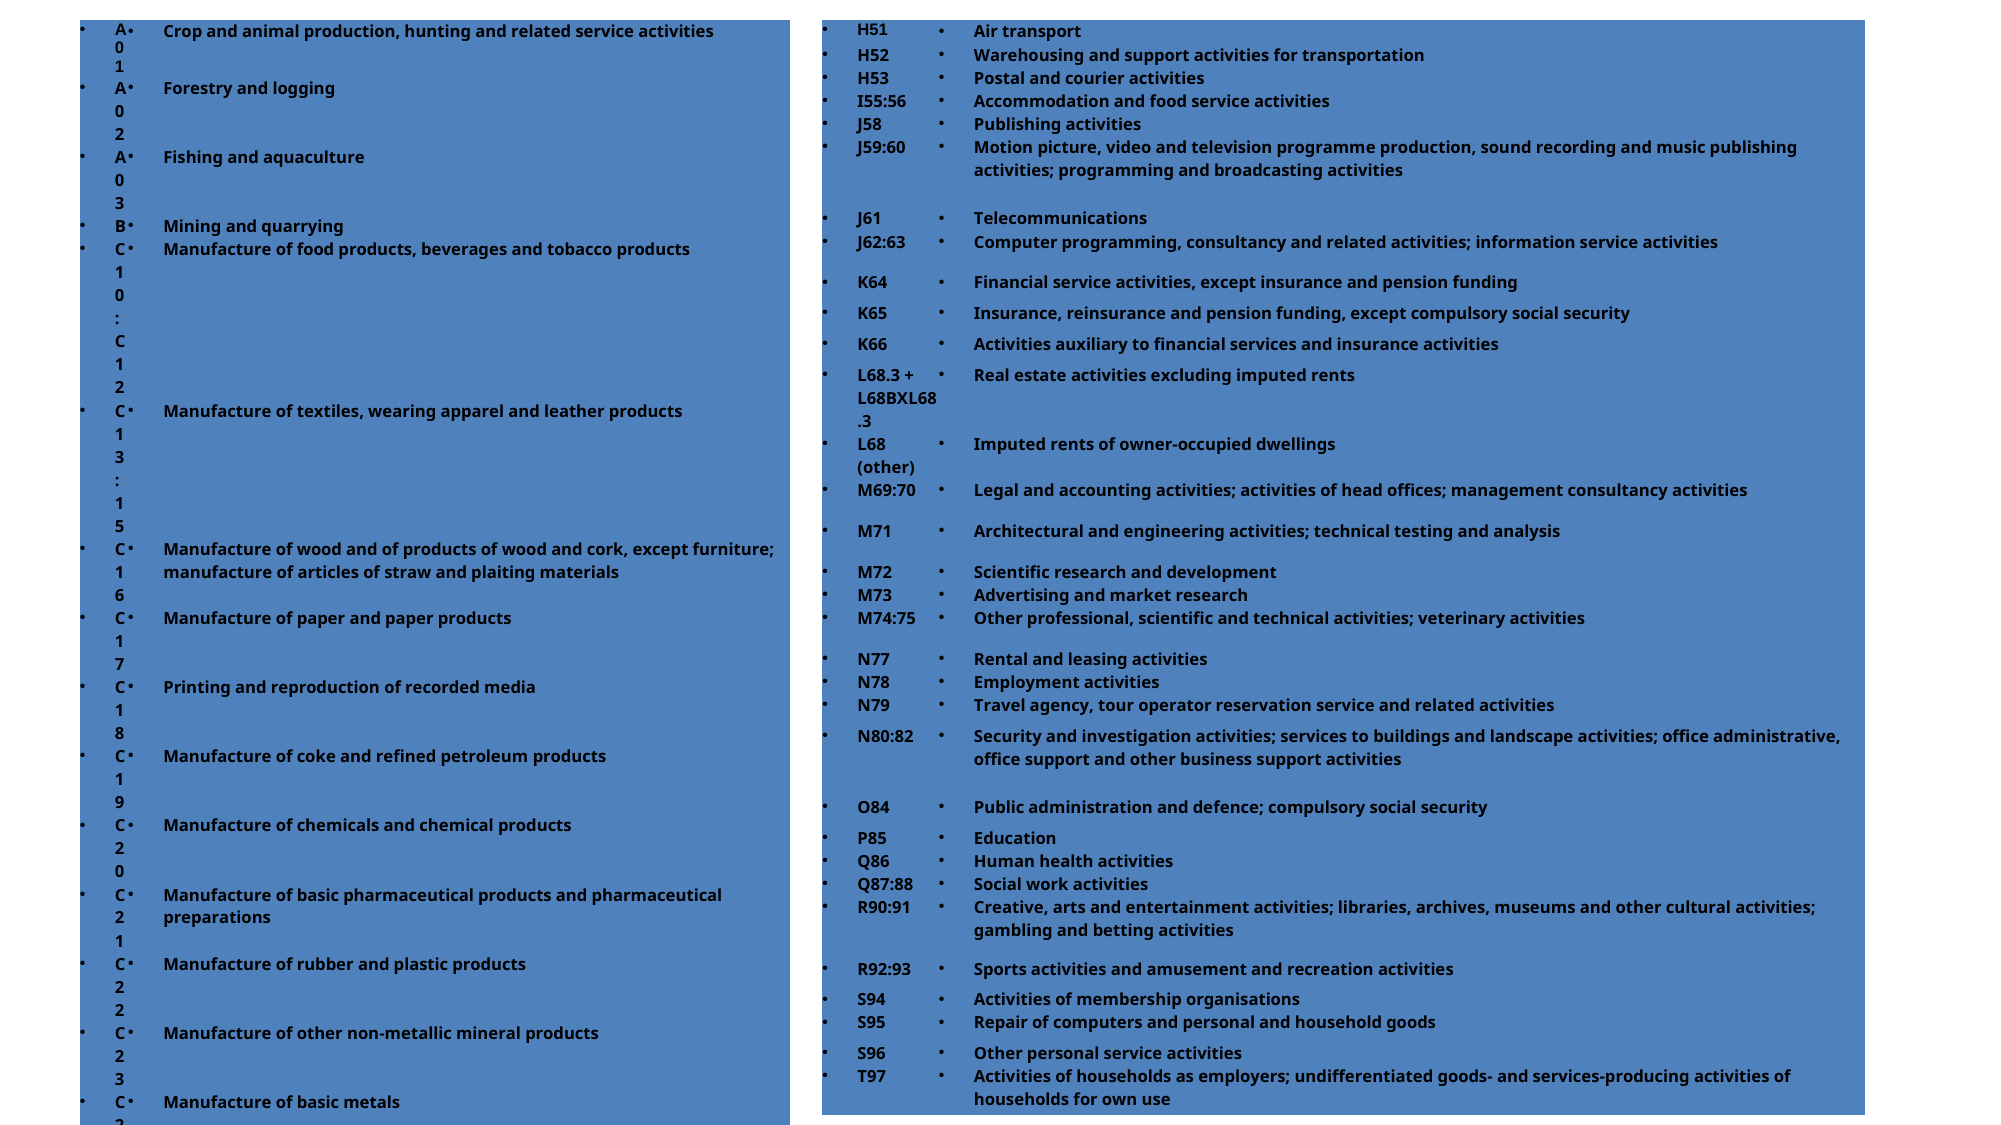

| A01 | Crop and animal production, hunting and related service activities |
| --- | --- |
| A02 | Forestry and logging |
| A03 | Fishing and aquaculture |
| B | Mining and quarrying |
| C10:C12 | Manufacture of food products, beverages and tobacco products |
| C13:15 | Manufacture of textiles, wearing apparel and leather products |
| C16 | Manufacture of wood and of products of wood and cork, except furniture; manufacture of articles of straw and plaiting materials |
| C17 | Manufacture of paper and paper products |
| C18 | Printing and reproduction of recorded media |
| C19 | Manufacture of coke and refined petroleum products |
| C20 | Manufacture of chemicals and chemical products |
| C21 | Manufacture of basic pharmaceutical products and pharmaceutical preparations |
| C22 | Manufacture of rubber and plastic products |
| C23 | Manufacture of other non-metallic mineral products |
| C24 | Manufacture of basic metals |
| C25 | Manufacture of fabricated metal products, except machinery and equipment |
| C26 | Manufacture of computer, electronic and optical products |
| C27 | Manufacture of electrical equipment |
| C28 | Manufacture of machinery and equipment n.e.c. |
| C29 | Manufacture of motor vehicles, trailers and semi-trailers |
| C30 | Manufacture of other transport equipment |
| C31:32 | Manufacture of furniture; other manufacturing |
| C33 | Repair and installation of machinery and equipment |
| D35 | Electricity, gas, steam and air conditioning supply |
| E36:37 | Water supply and sewerage |
| E38:39 | Waste collection, treatment and disposal activities |
| F | Construction |
| G45 | Wholesale and retail trade and repair of motor vehicles and motorcycles |
| G46 | Wholesale trade, except of motor vehicles and motorcycles |
| G47 | Retail trade, except of motor vehicles and motorcycles |
| H49 | Land transport and transport via pipelines |
| H50 | Water transport |
| H51 | Air transport |
| --- | --- |
| H52 | Warehousing and support activities for transportation |
| H53 | Postal and courier activities |
| I55:56 | Accommodation and food service activities |
| J58 | Publishing activities |
| J59:60 | Motion picture, video and television programme production, sound recording and music publishing activities; programming and broadcasting activities |
| J61 | Telecommunications |
| J62:63 | Computer programming, consultancy and related activities; information service activities |
| K64 | Financial service activities, except insurance and pension funding |
| K65 | Insurance, reinsurance and pension funding, except compulsory social security |
| K66 | Activities auxiliary to financial services and insurance activities |
| L68.3 + L68BXL68.3 | Real estate activities excluding imputed rents |
| L68 (other) | Imputed rents of owner-occupied dwellings |
| M69:70 | Legal and accounting activities; activities of head offices; management consultancy activities |
| M71 | Architectural and engineering activities; technical testing and analysis |
| M72 | Scientific research and development |
| M73 | Advertising and market research |
| M74:75 | Other professional, scientific and technical activities; veterinary activities |
| N77 | Rental and leasing activities |
| N78 | Employment activities |
| N79 | Travel agency, tour operator reservation service and related activities |
| N80:82 | Security and investigation activities; services to buildings and landscape activities; office administrative, office support and other business support activities |
| O84 | Public administration and defence; compulsory social security |
| P85 | Education |
| Q86 | Human health activities |
| Q87:88 | Social work activities |
| R90:91 | Creative, arts and entertainment activities; libraries, archives, museums and other cultural activities; gambling and betting activities |
| R92:93 | Sports activities and amusement and recreation activities |
| S94 | Activities of membership organisations |
| S95 | Repair of computers and personal and household goods |
| S96 | Other personal service activities |
| T97 | Activities of households as employers; undifferentiated goods- and services-producing activities of households for own use |